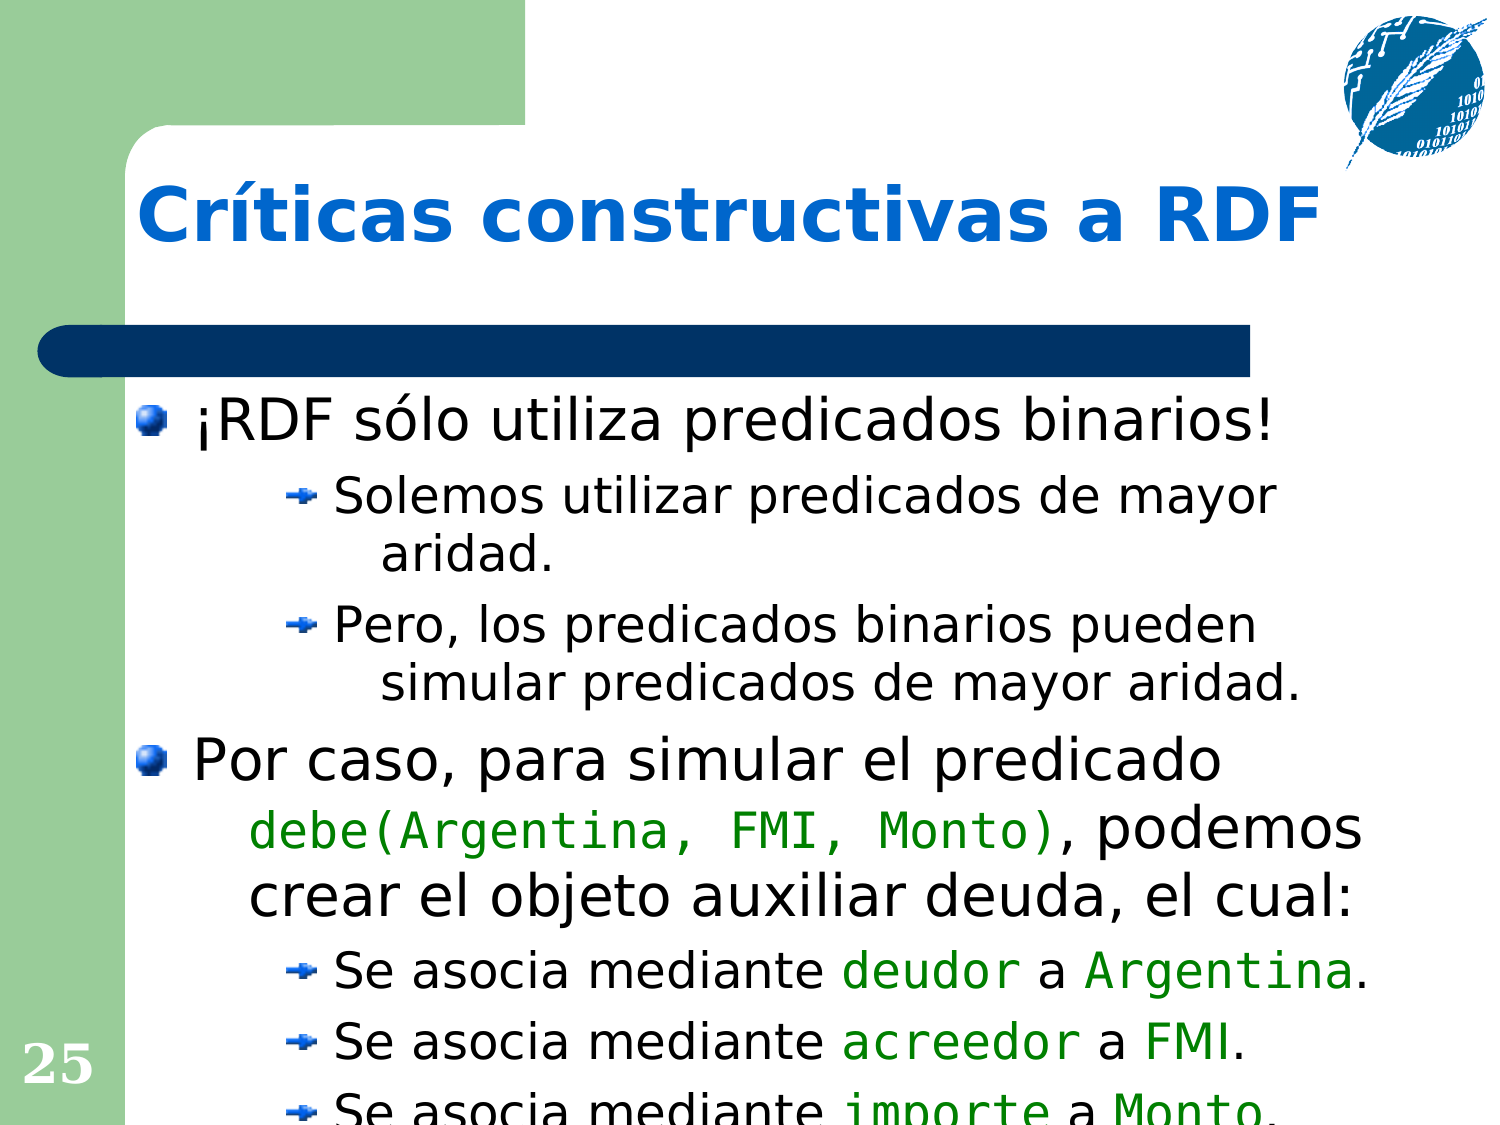

# Críticas constructivas a RDF
¡RDF sólo utiliza predicados binarios!
Solemos utilizar predicados de mayor aridad.
Pero, los predicados binarios pueden simular predicados de mayor aridad.
Por caso, para simular el predicado debe(Argentina, FMI, Monto), podemos crear el objeto auxiliar deuda, el cual:
Se asocia mediante deudor a Argentina.
Se asocia mediante acreedor a FMI.
Se asocia mediante importe a Monto.
25